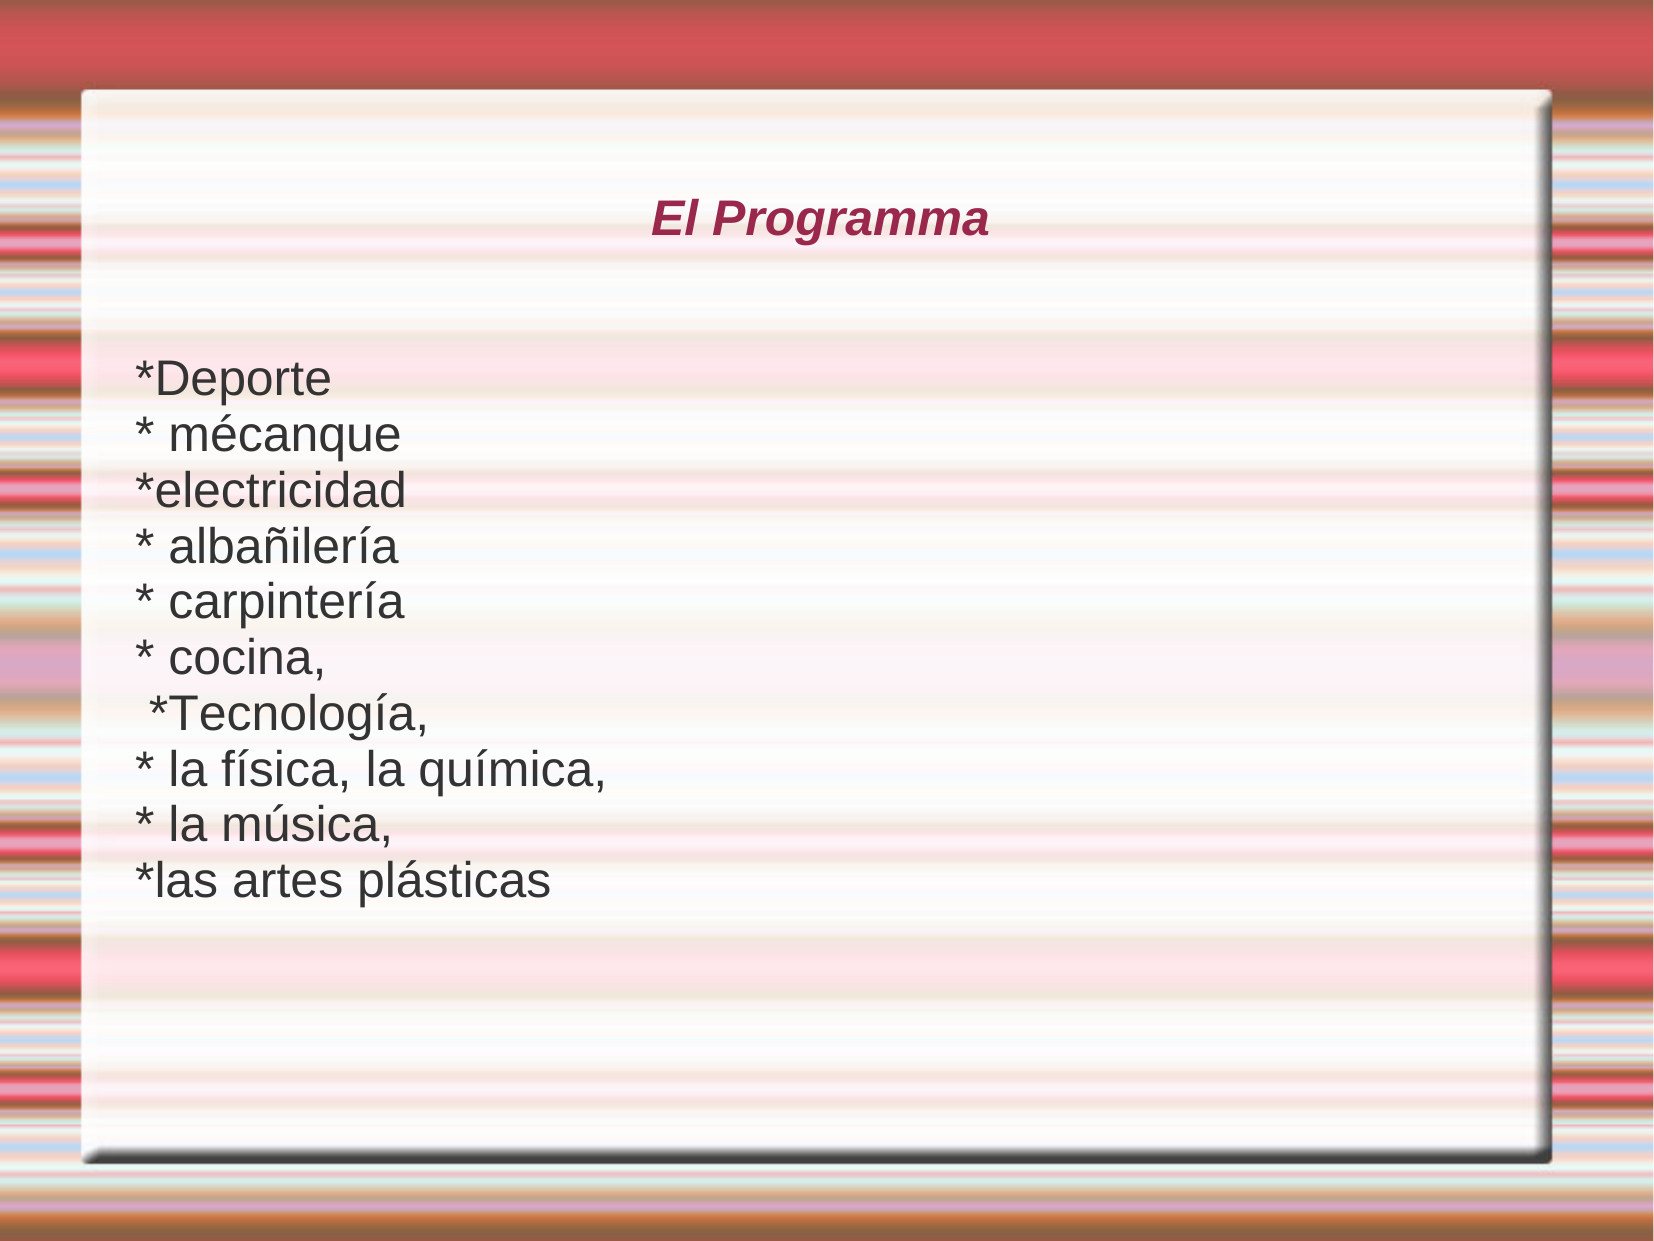

# El Programma
*Deporte
* mécanque
*electricidad
* albañilería
* carpintería
* cocina,
 *Tecnología,
* la física, la química,
* la música,
*las artes plásticas